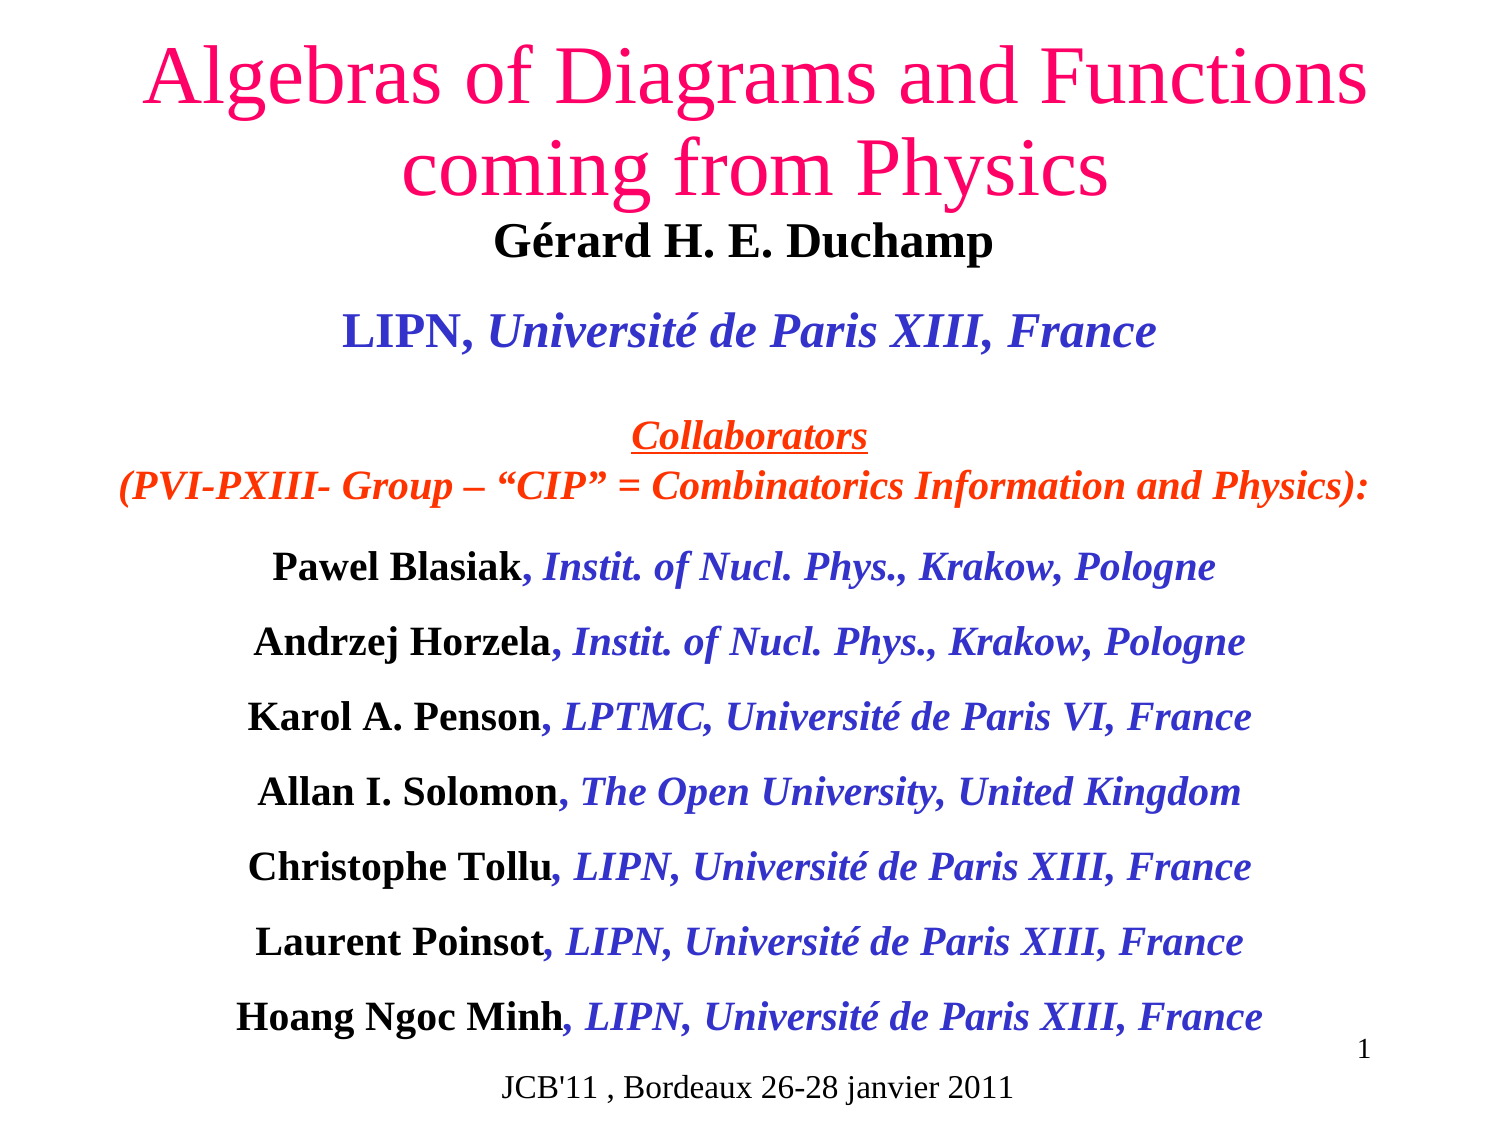

# Algebras of Diagrams and Functions coming from Physics
Gérard H. E. Duchamp
LIPN, Université de Paris XIII, France
Collaborators
(PVI-PXIII- Group – “CIP” = Combinatorics Information and Physics):
Pawel Blasiak, Instit. of Nucl. Phys., Krakow, Pologne
Andrzej Horzela, Instit. of Nucl. Phys., Krakow, Pologne
Karol A. Penson, LPTMC, Université de Paris VI, France
Allan I. Solomon, The Open University, United Kingdom
Christophe Tollu, LIPN, Université de Paris XIII, France
Laurent Poinsot, LIPN, Université de Paris XIII, France
Hoang Ngoc Minh, LIPN, Université de Paris XIII, France
1
JCB'11 , Bordeaux 26-28 janvier 2011